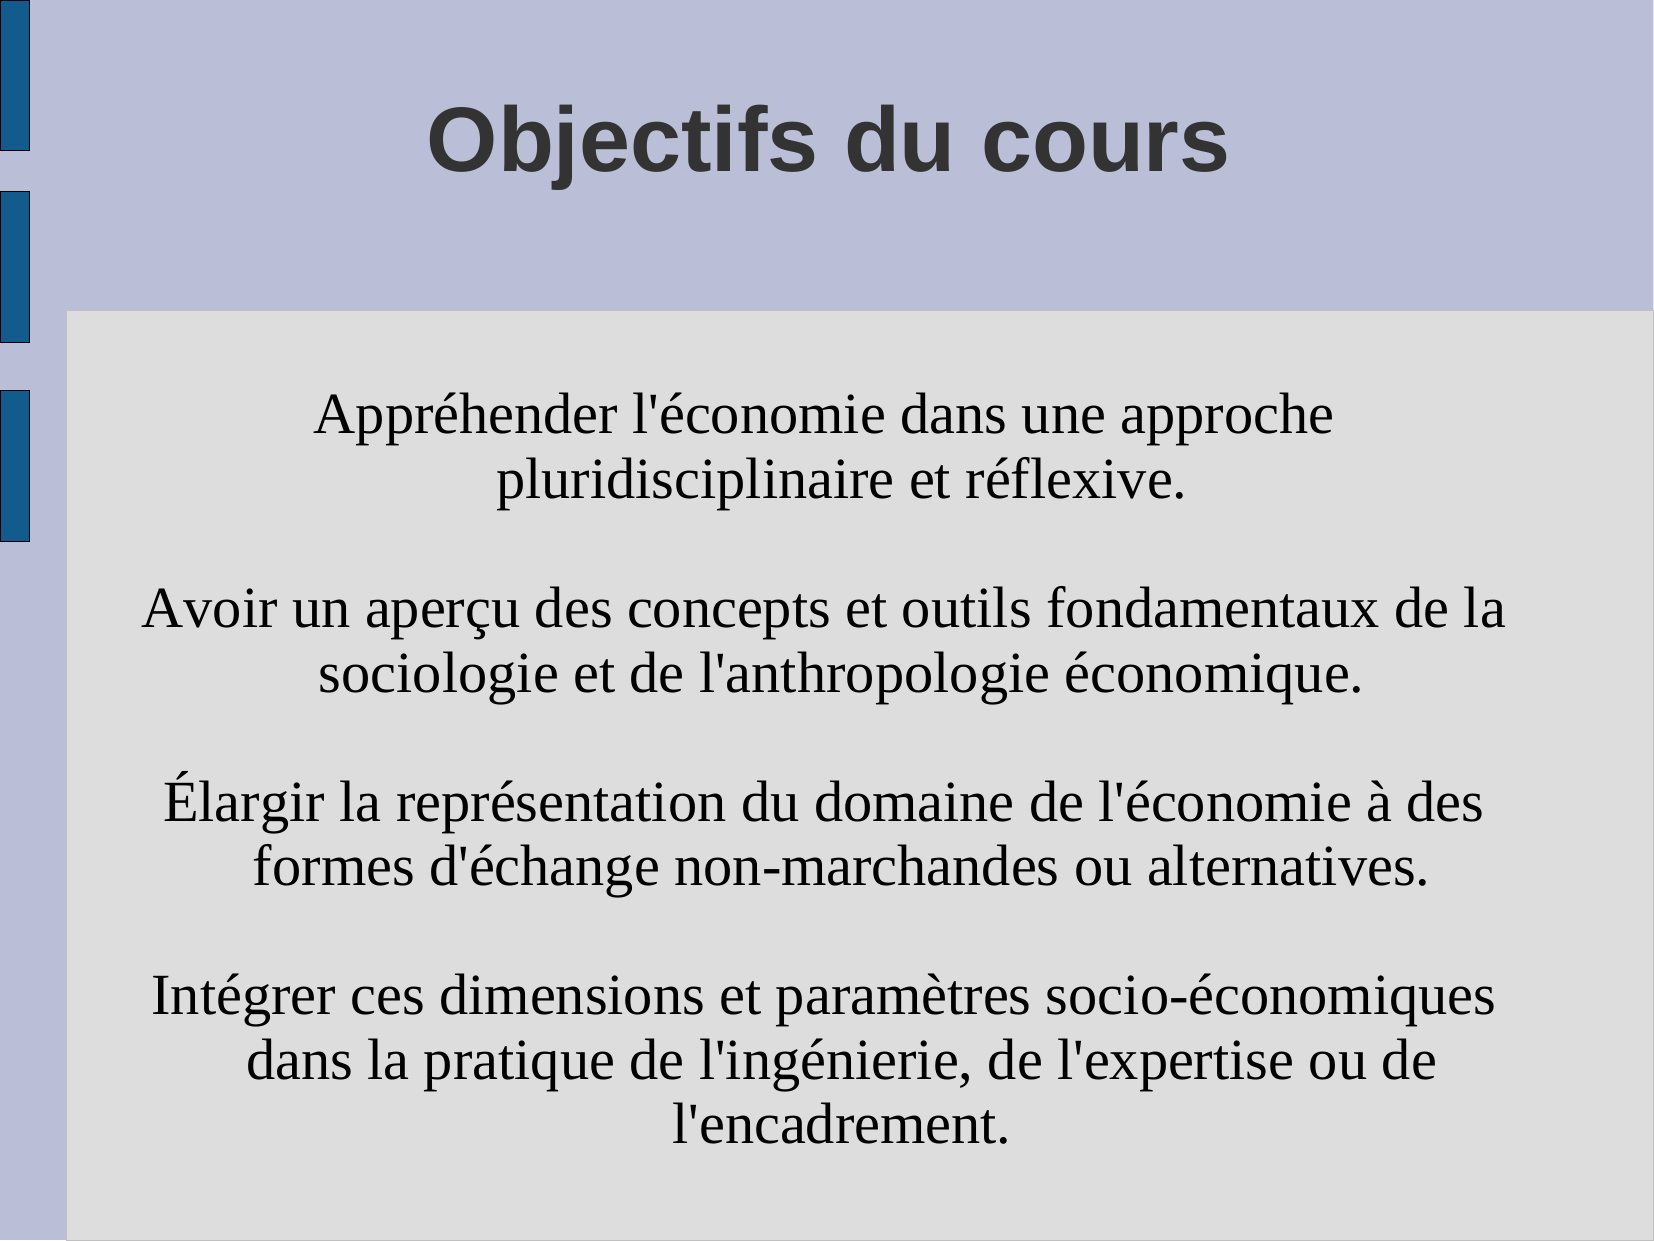

Objectifs du cours
# Appréhender l'économie dans une approche pluridisciplinaire et réflexive.
Avoir un aperçu des concepts et outils fondamentaux de la sociologie et de l'anthropologie économique.
Élargir la représentation du domaine de l'économie à des formes d'échange non-marchandes ou alternatives.
Intégrer ces dimensions et paramètres socio-économiques dans la pratique de l'ingénierie, de l'expertise ou de l'encadrement.